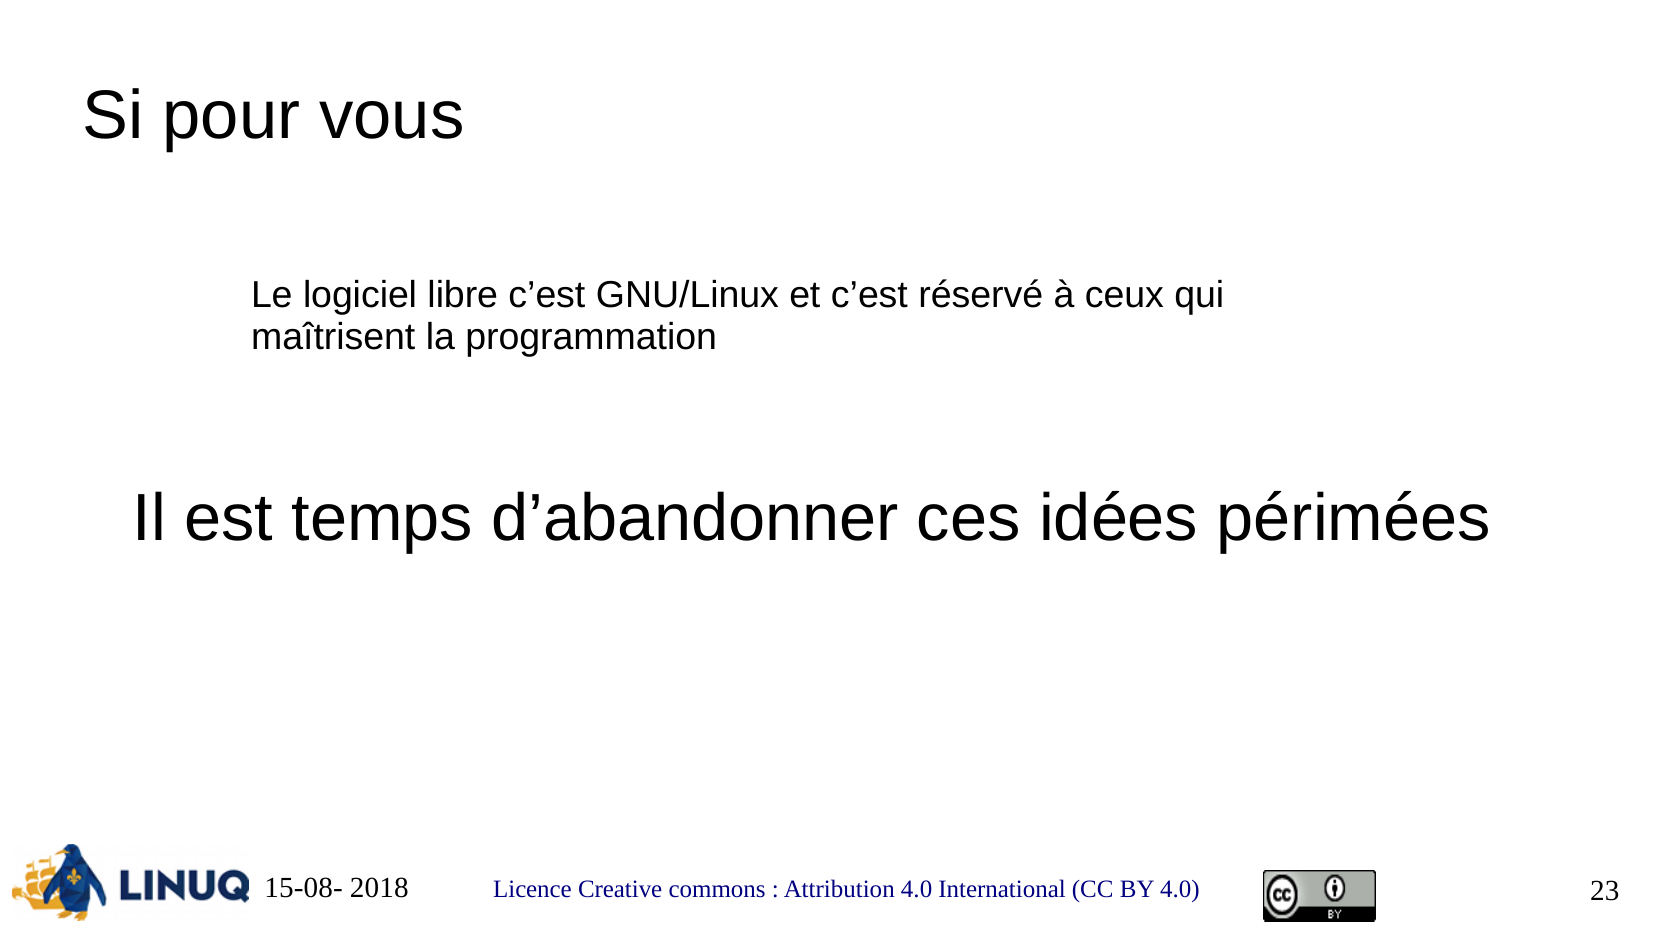

# Si pour vous
Le logiciel libre c’est GNU/Linux et c’est réservé à ceux qui maîtrisent la programmation
Il est temps d’abandonner ces idées périmées
15-08- 2018
23